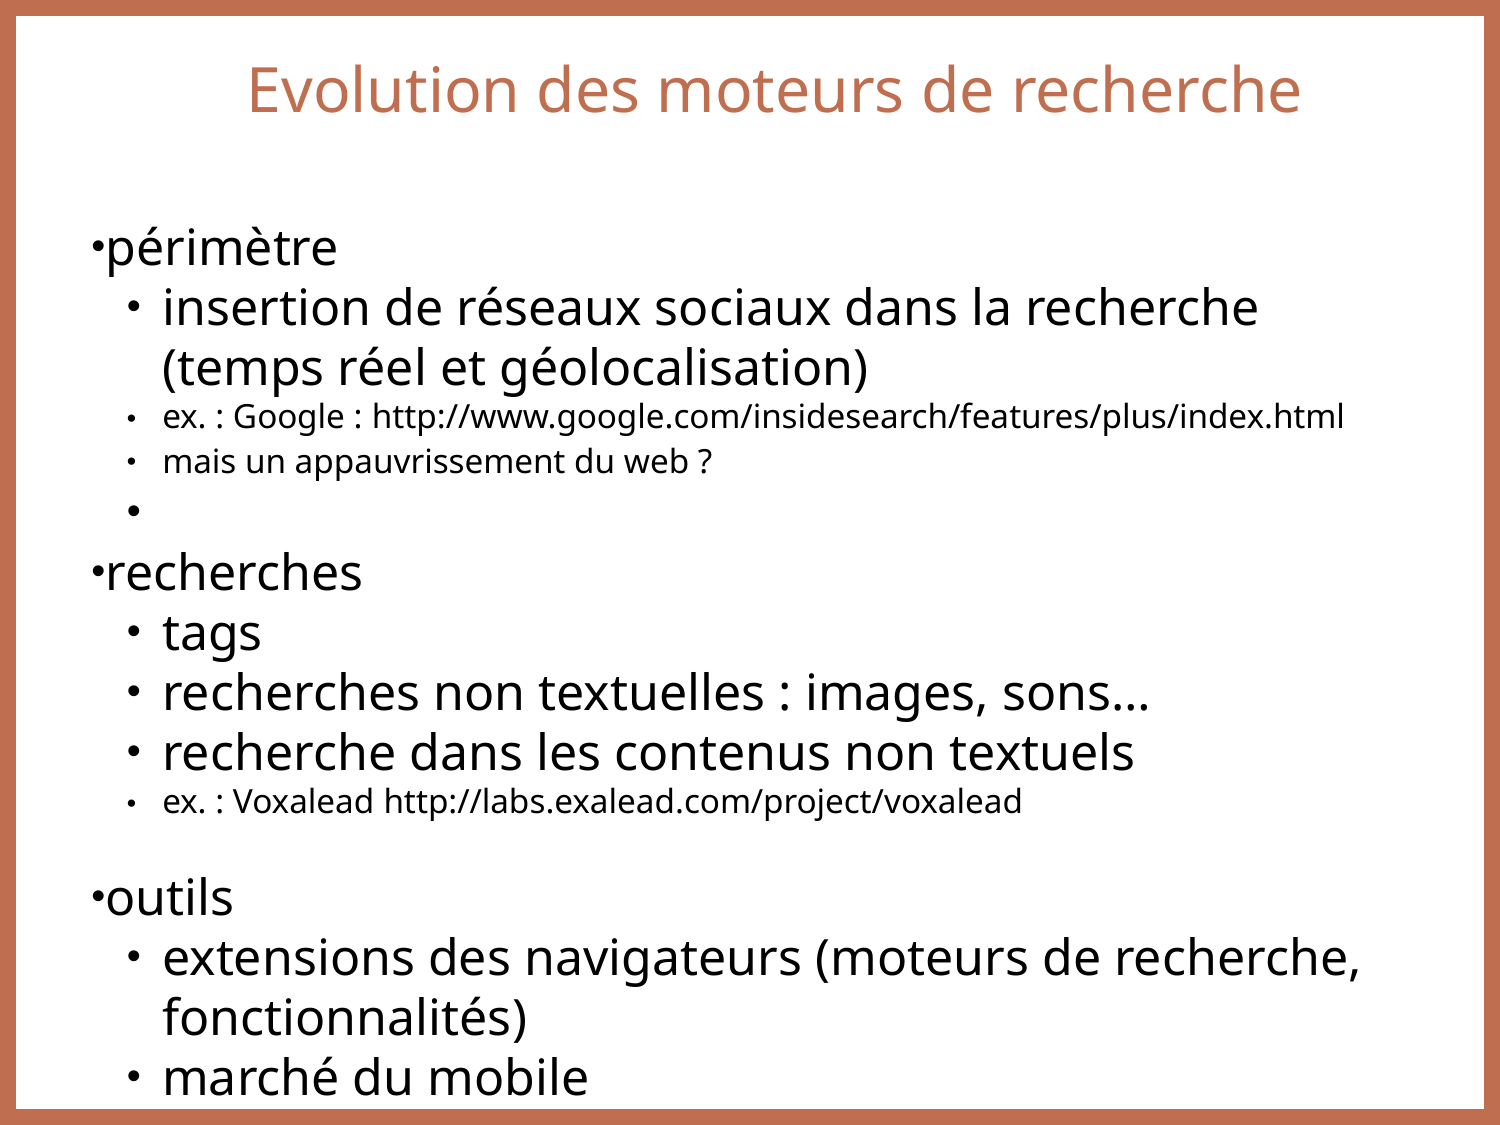

Evolution des moteurs de recherche
périmètre
insertion de réseaux sociaux dans la recherche (temps réel et géolocalisation)
ex. : Google : http://www.google.com/insidesearch/features/plus/index.html
mais un appauvrissement du web ?
recherches
tags
recherches non textuelles : images, sons…
recherche dans les contenus non textuels
ex. : Voxalead http://labs.exalead.com/project/voxalead
outils
extensions des navigateurs (moteurs de recherche, fonctionnalités)
marché du mobile